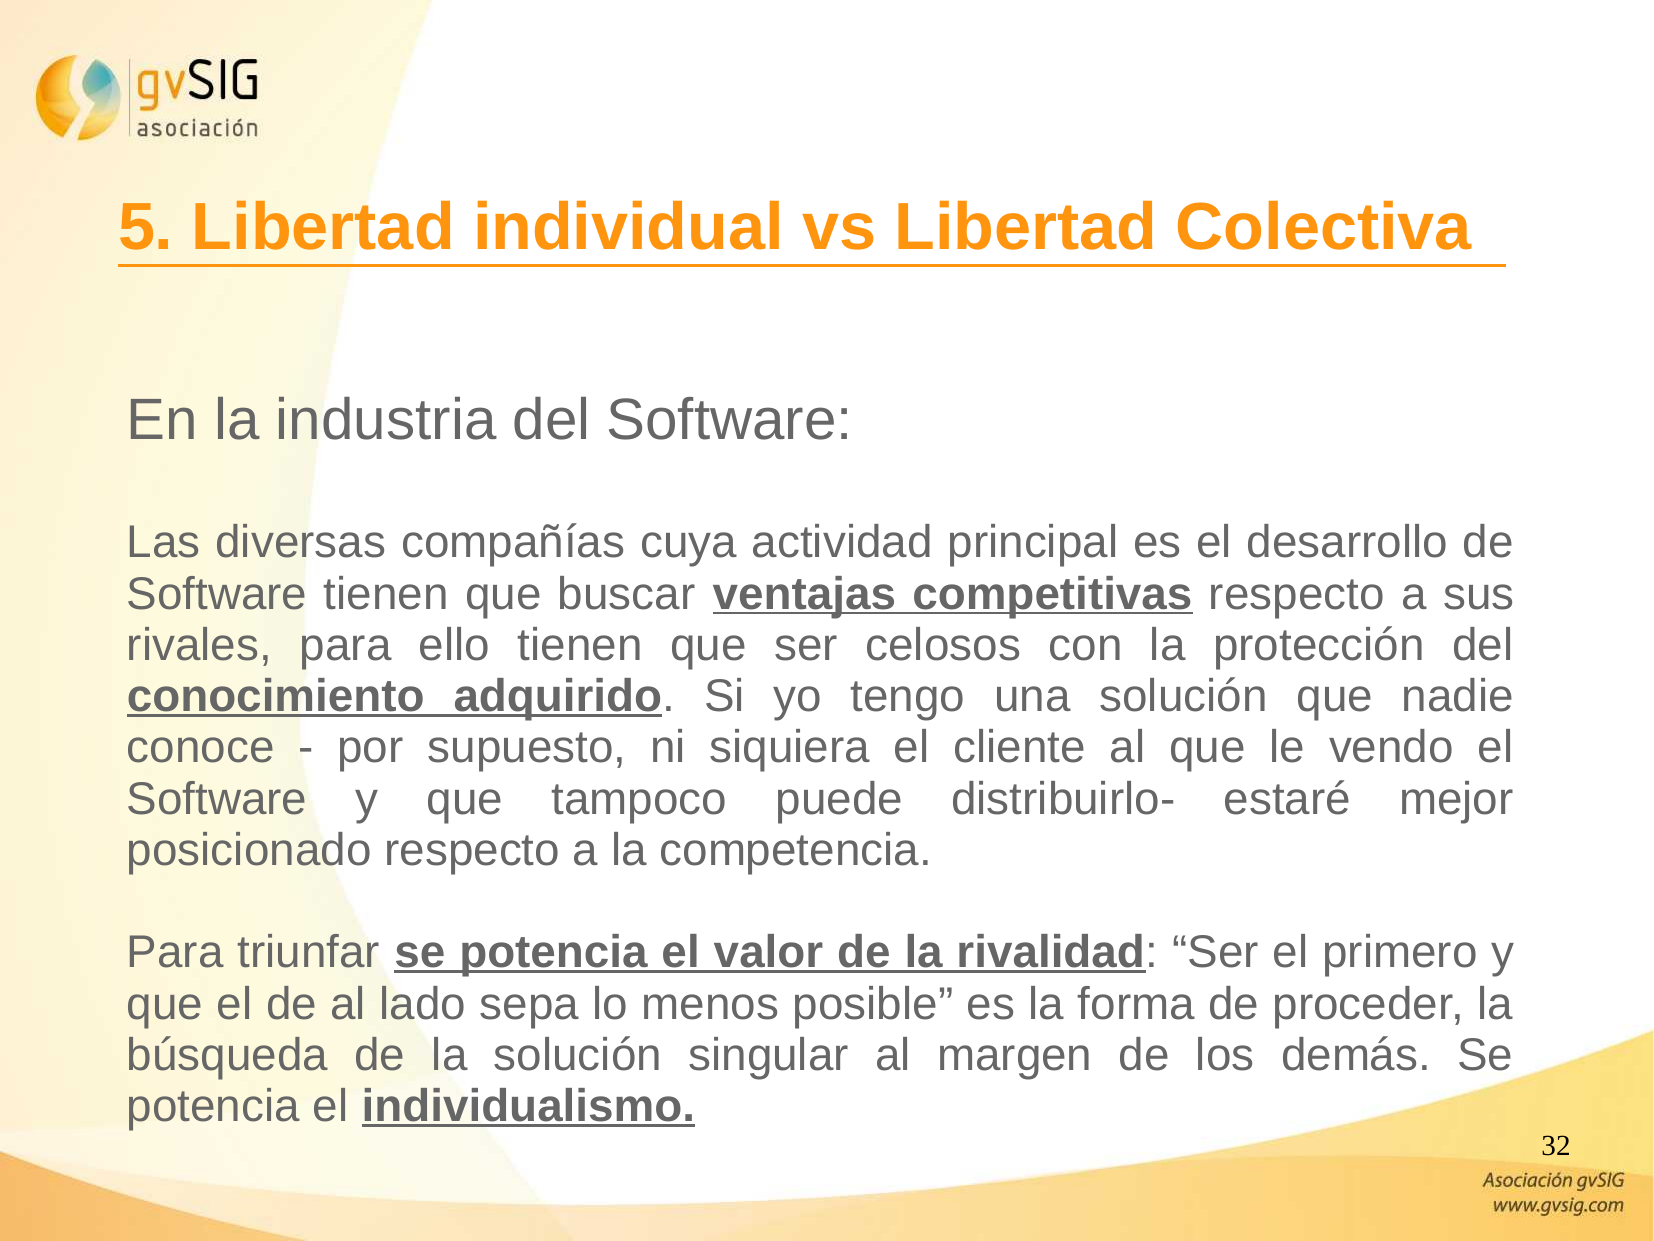

# 5. Libertad individual vs Libertad Colectiva
En la industria del Software:
Las diversas compañías cuya actividad principal es el desarrollo de Software tienen que buscar ventajas competitivas respecto a sus rivales, para ello tienen que ser celosos con la protección del conocimiento adquirido. Si yo tengo una solución que nadie conoce - por supuesto, ni siquiera el cliente al que le vendo el Software y que tampoco puede distribuirlo- estaré mejor posicionado respecto a la competencia.
Para triunfar se potencia el valor de la rivalidad: “Ser el primero y que el de al lado sepa lo menos posible” es la forma de proceder, la búsqueda de la solución singular al margen de los demás. Se potencia el individualismo.
32